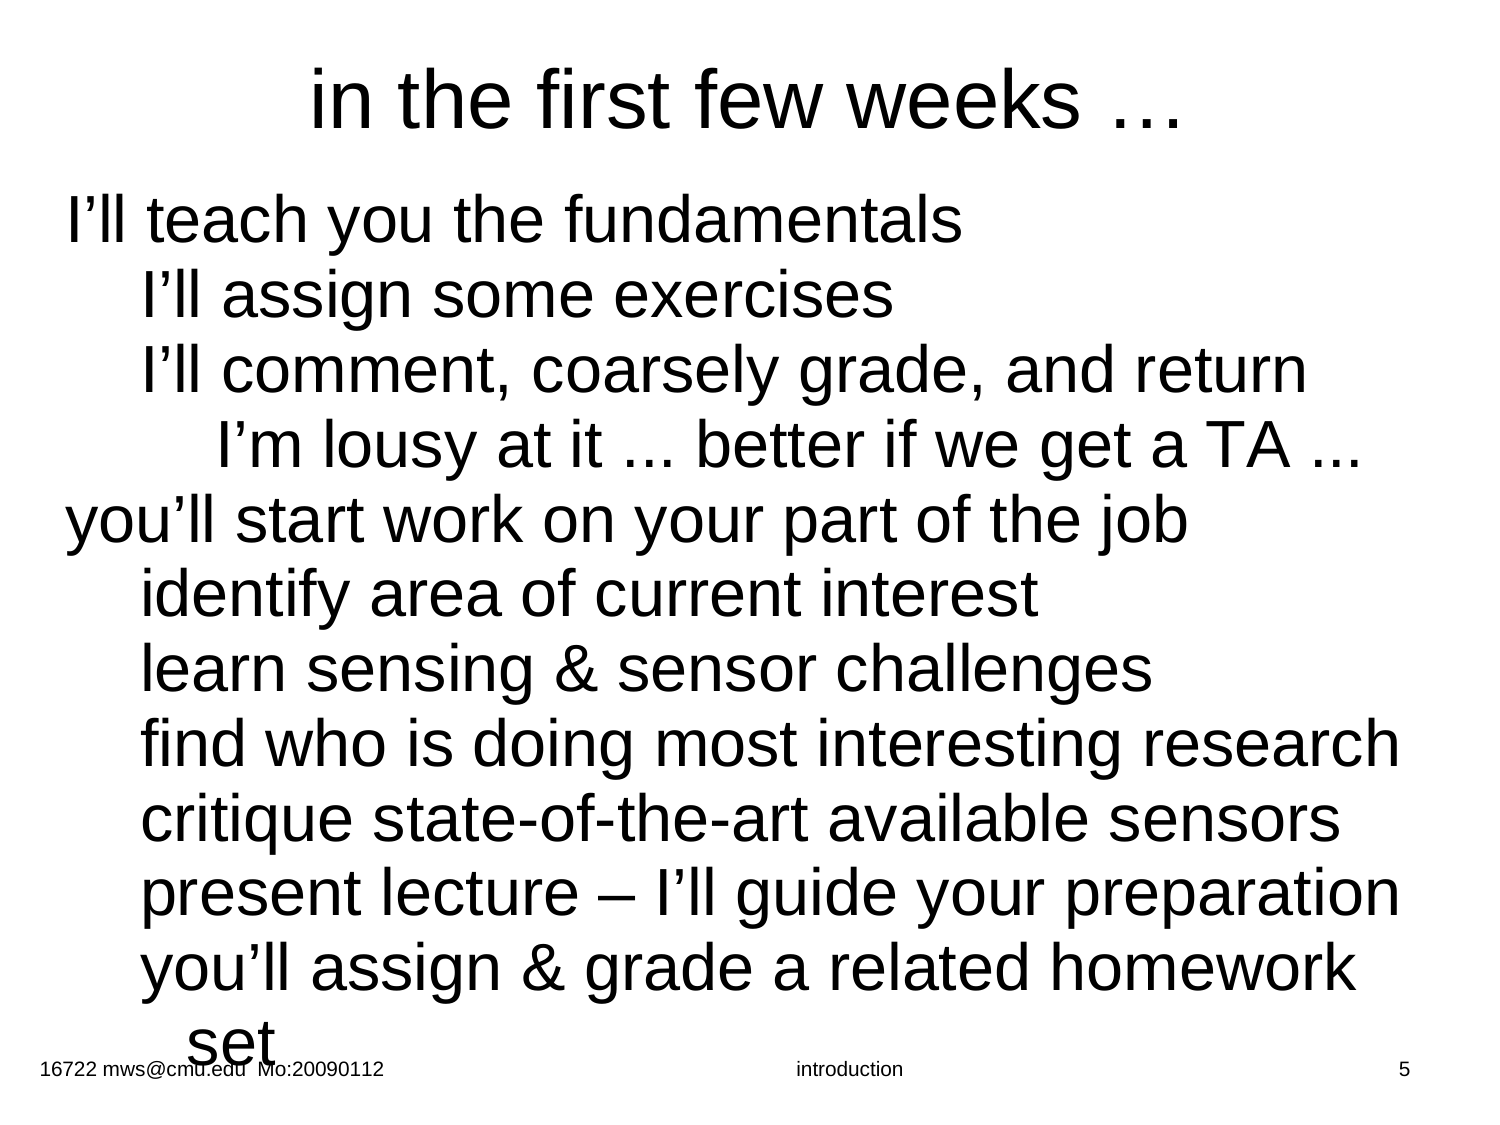

# in the first few weeks …
I’ll teach you the fundamentals
I’ll assign some exercises
I’ll comment, coarsely grade, and return
I’m lousy at it ... better if we get a TA ...
you’ll start work on your part of the job
identify area of current interest
learn sensing & sensor challenges
find who is doing most interesting research
critique state-of-the-art available sensors
present lecture – I’ll guide your preparation
you’ll assign & grade a related homework set
16722 mws@cmu.edu Mo:20090112
introduction
5